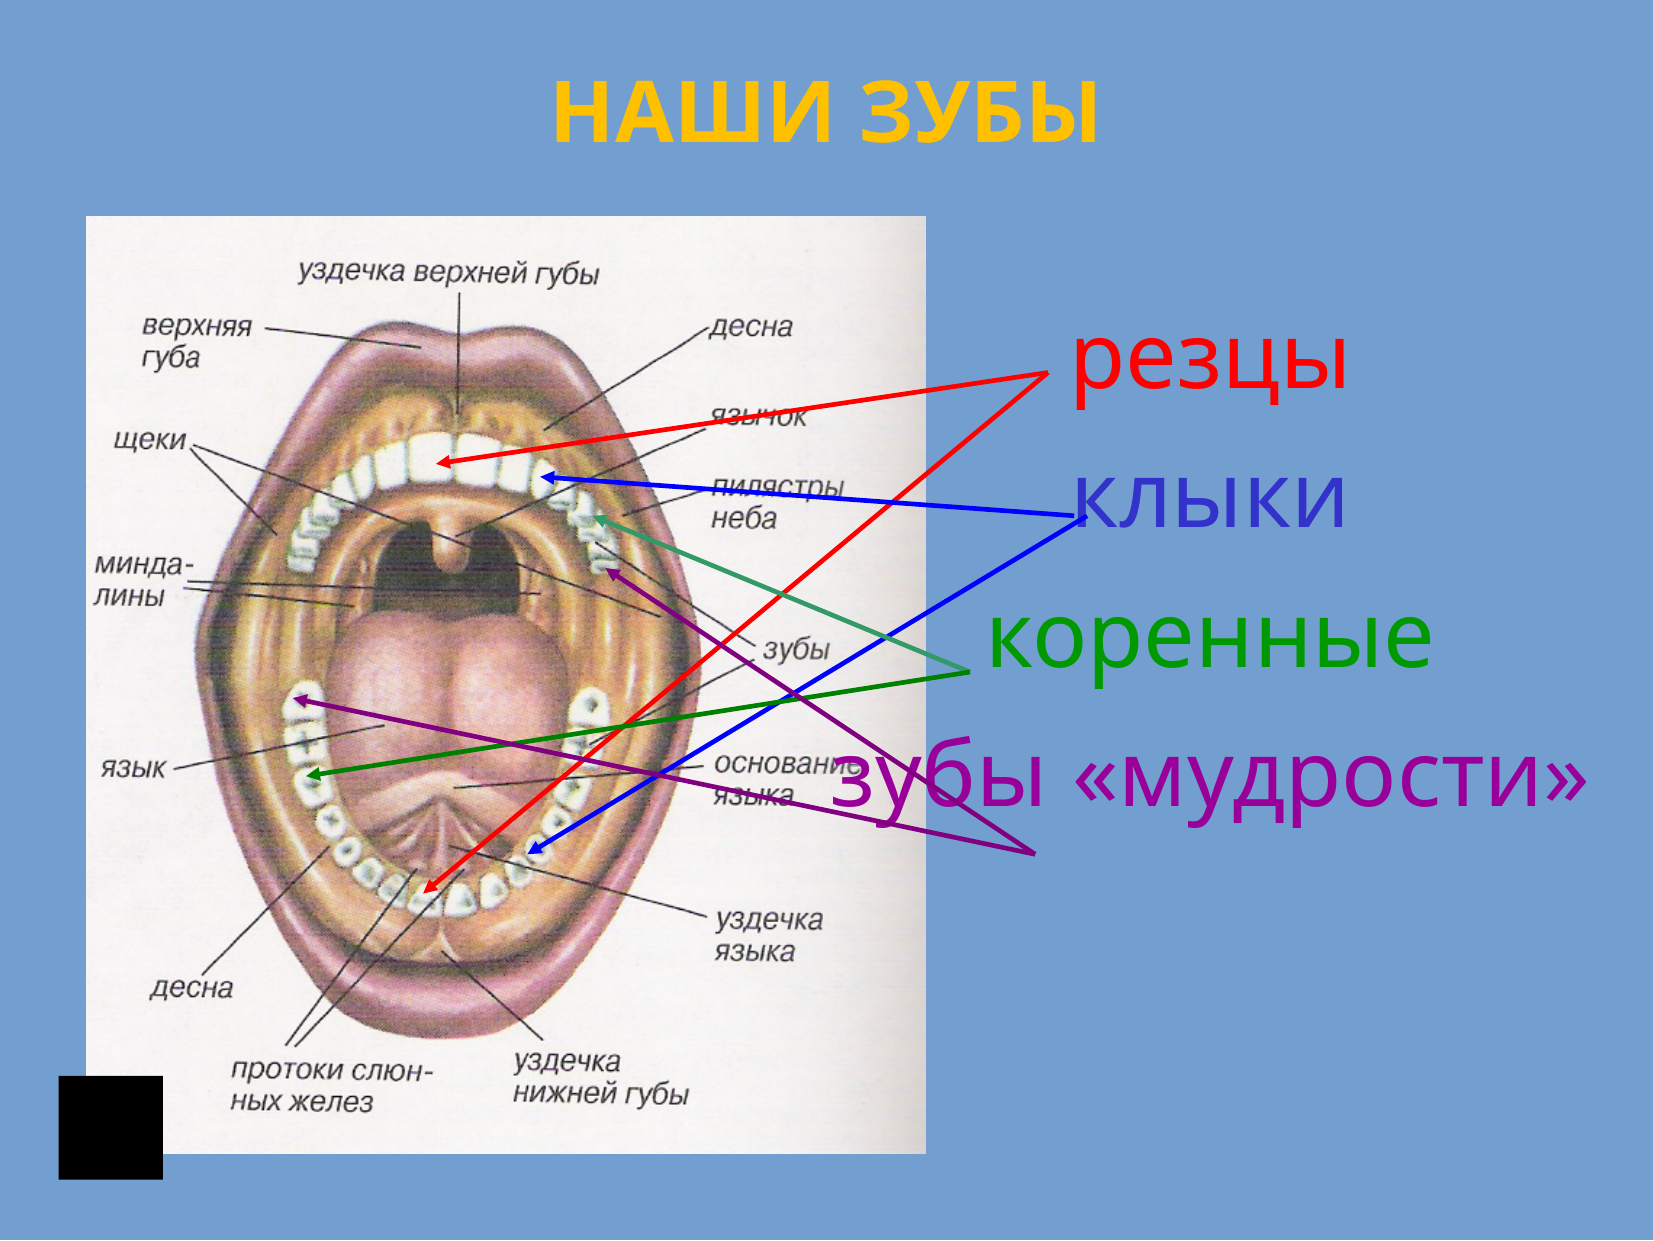

# НАШИ ЗУБЫ
резцы
клыки
коренные
зубы «мудрости»